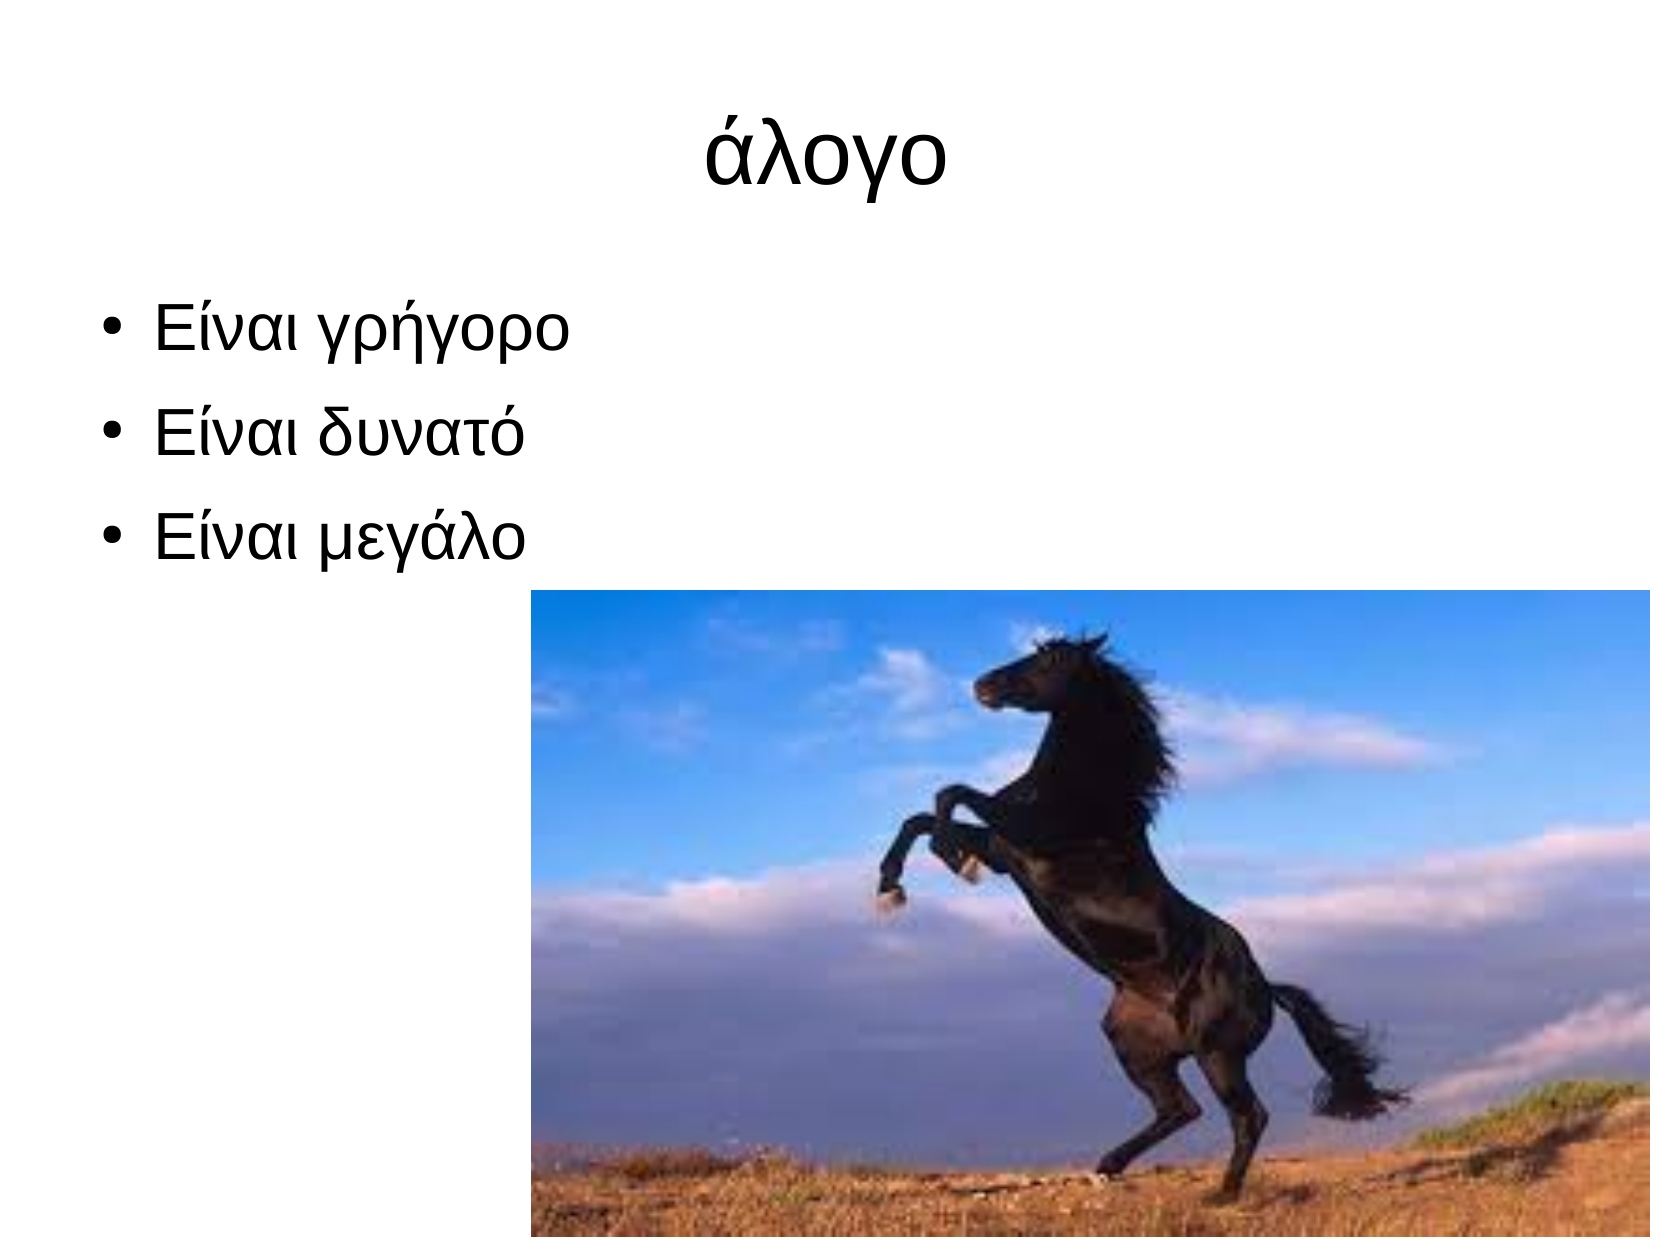

# άλογο
Είναι γρήγορο
Είναι δυνατό
Είναι μεγάλο